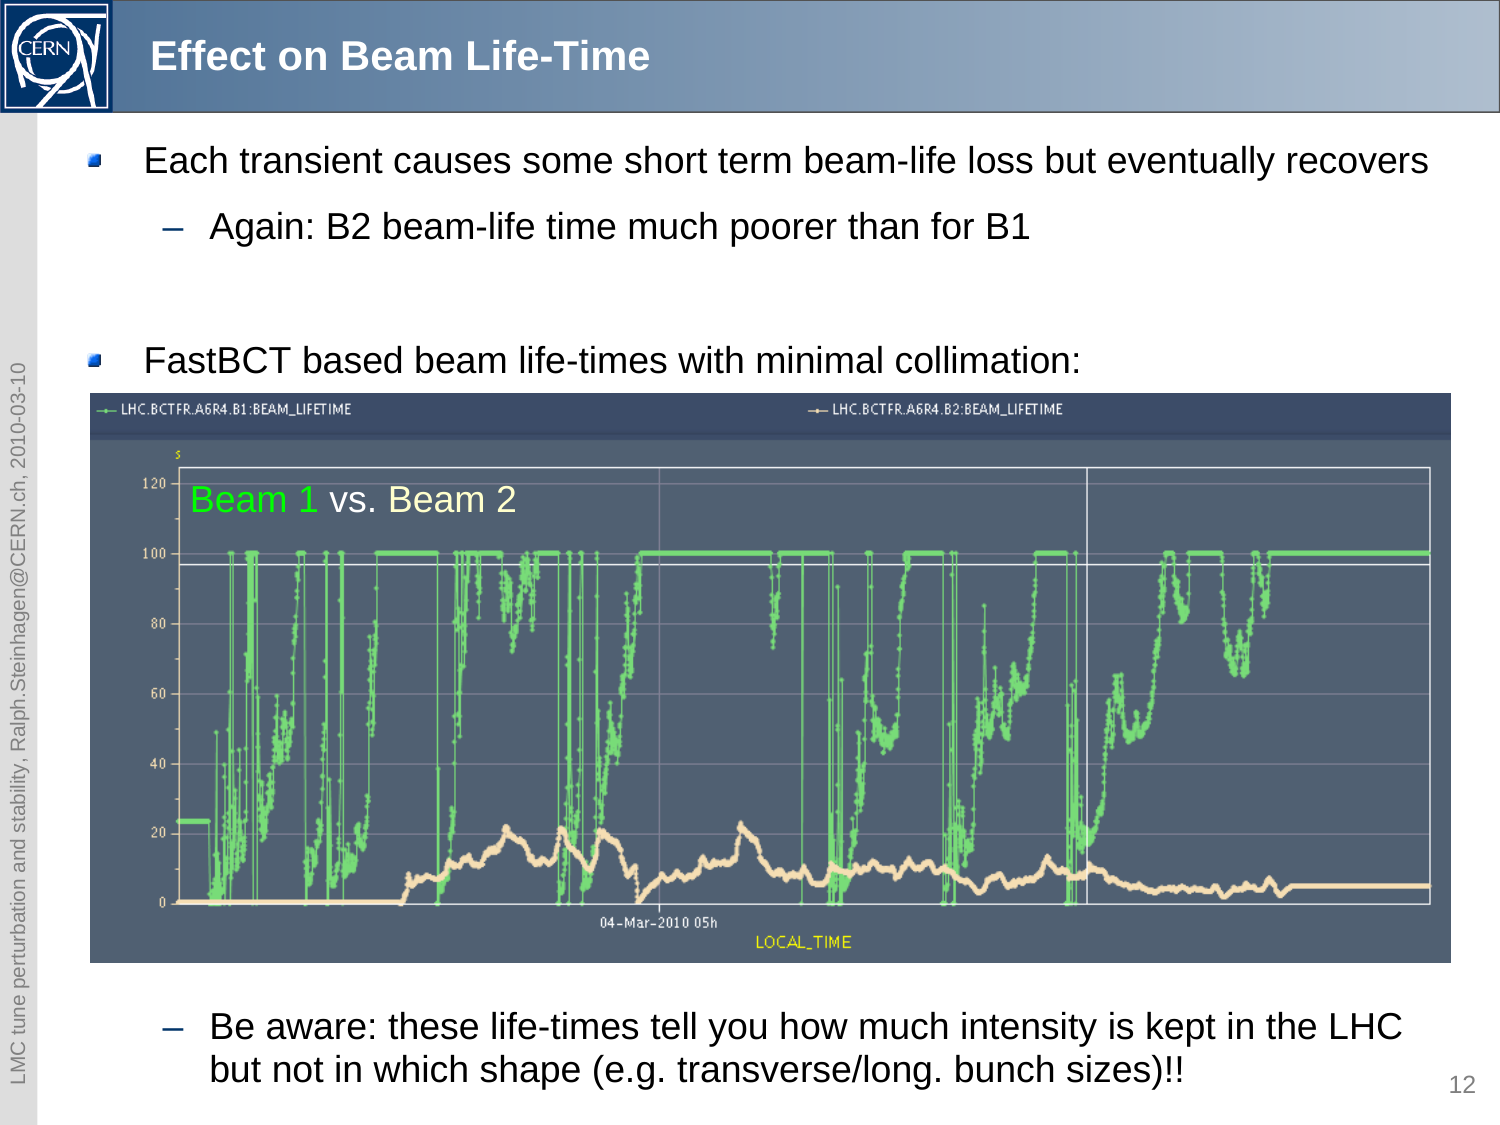

# Effect on Beam Life-Time
Each transient causes some short term beam-life loss but eventually recovers
Again: B2 beam-life time much poorer than for B1
FastBCT based beam life-times with minimal collimation:
Be aware: these life-times tell you how much intensity is kept in the LHC but not in which shape (e.g. transverse/long. bunch sizes)!!
Beam 1 vs. Beam 2